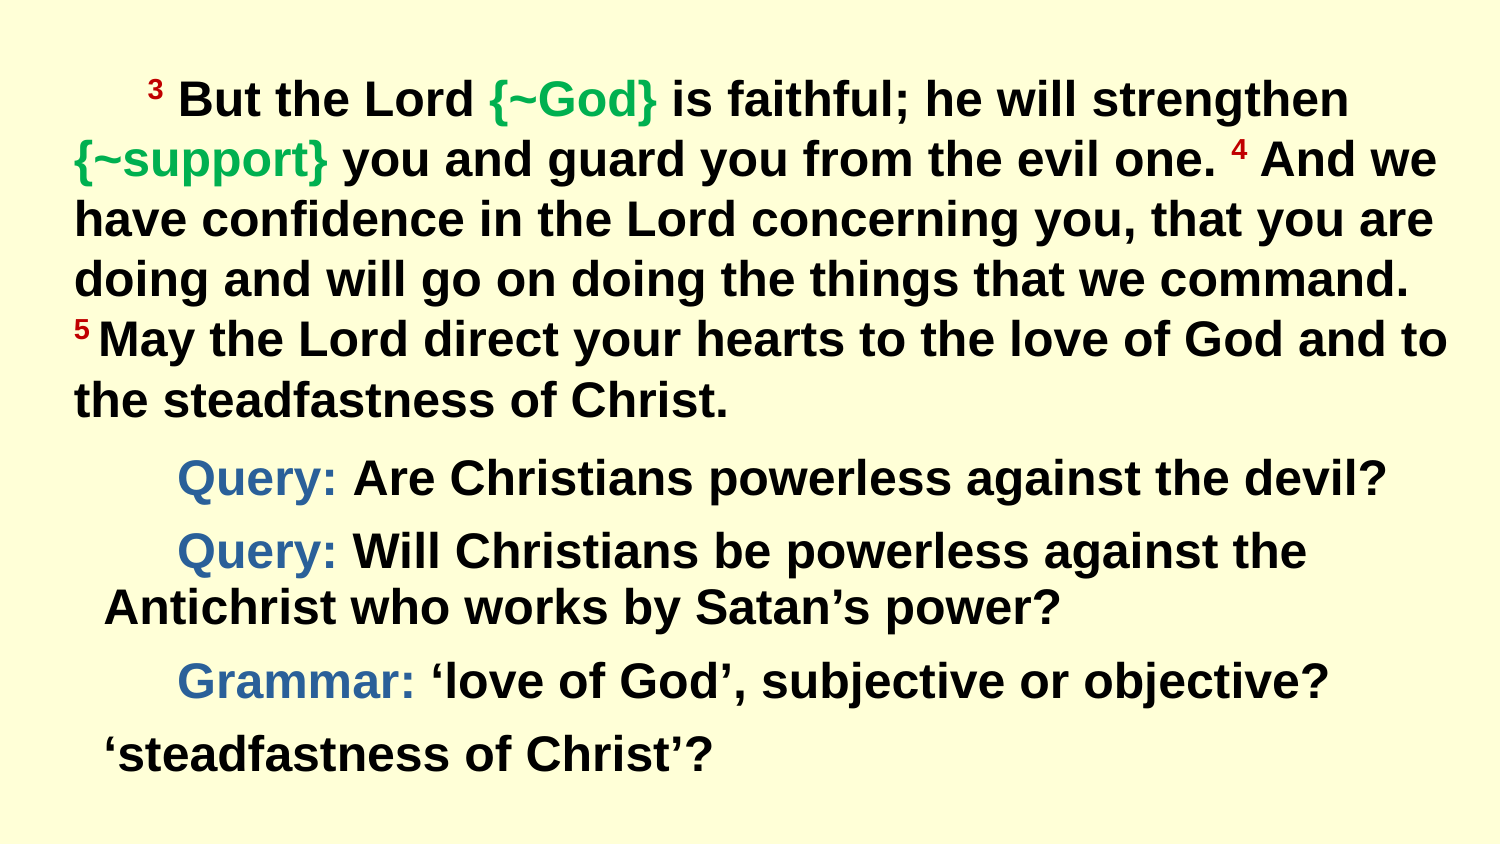

3 But the Lord {~God} is faithful; he will strengthen {~support} you and guard you from the evil one. 4 And we have confidence in the Lord concerning you, that you are doing and will go on doing the things that we command. 5 May the Lord direct your hearts to the love of God and to the steadfastness of Christ.
	Query: Are Christians powerless against the devil?
	Query: Will Christians be powerless against the Antichrist who works by Satan’s power?
	Grammar: ‘love of God’, subjective or objective?
‘steadfastness of Christ’?